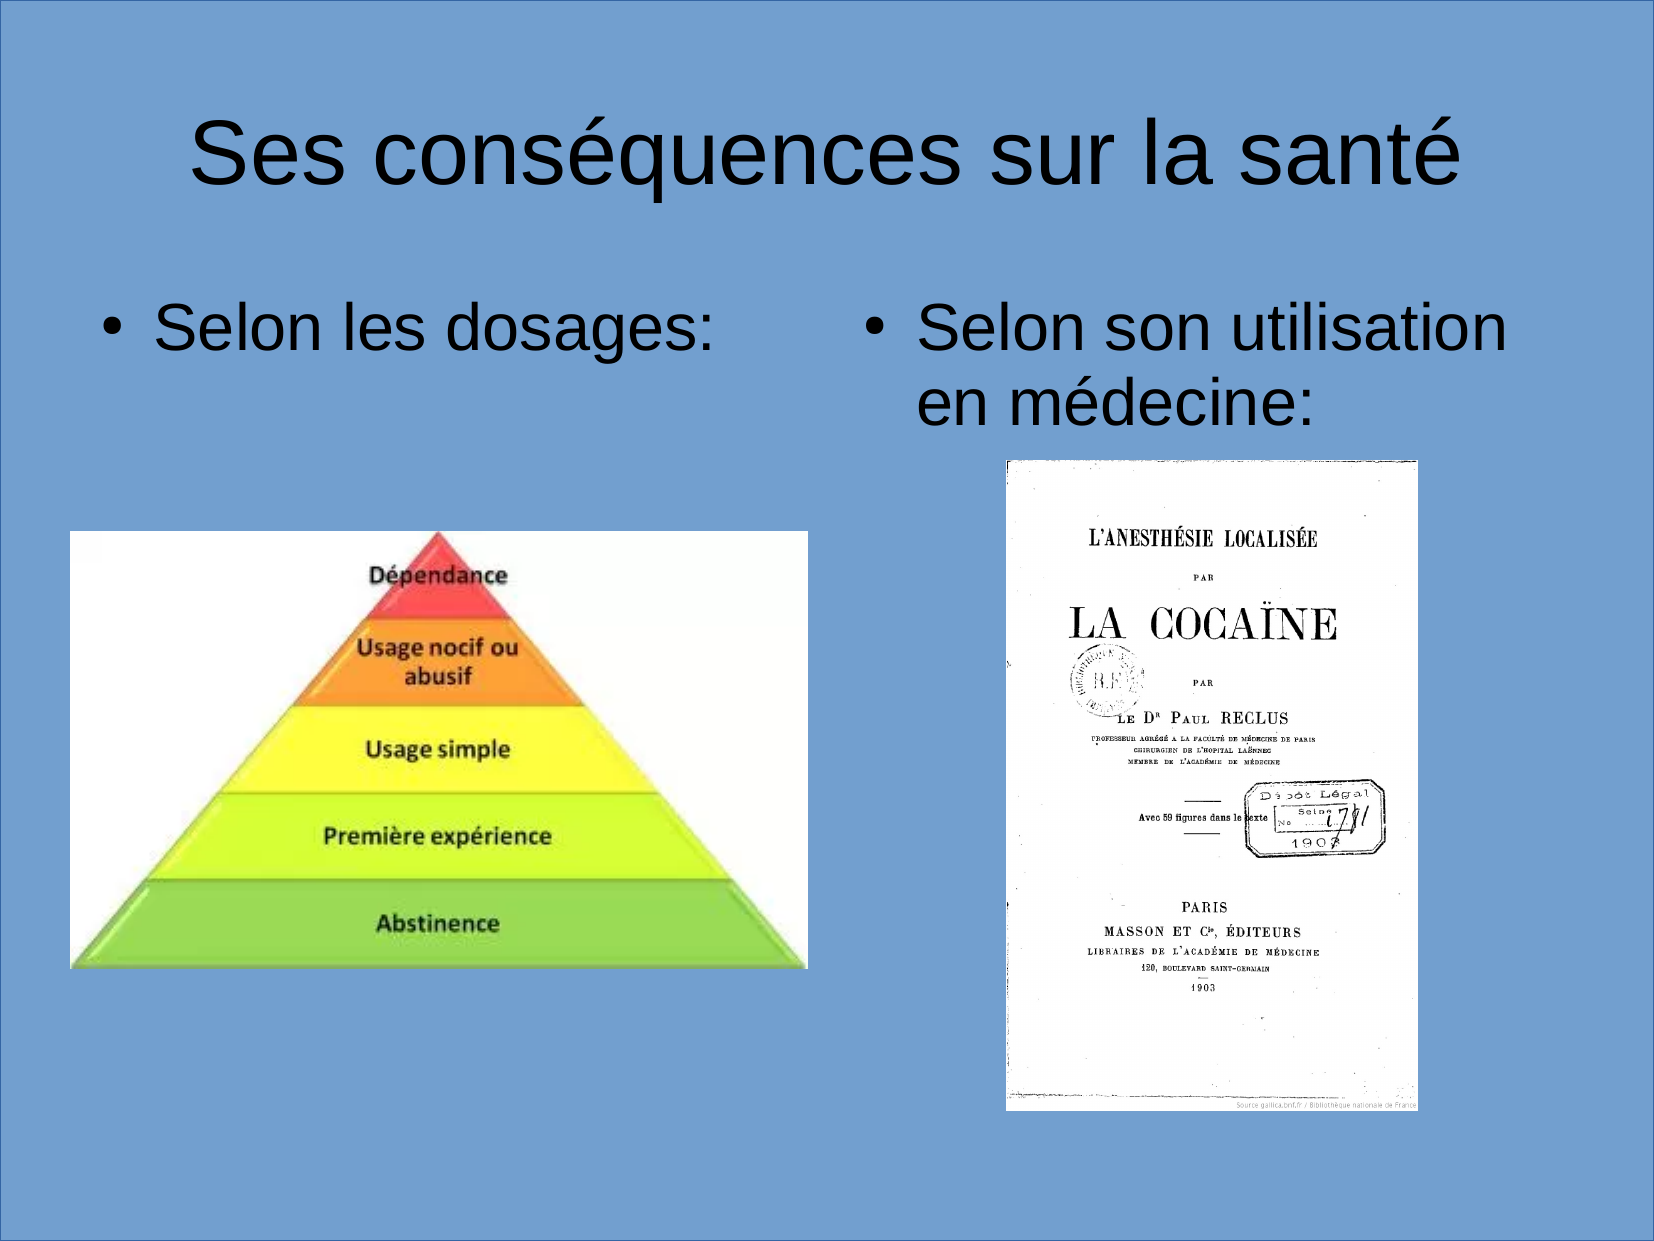

# Ses conséquences sur la santé
Selon les dosages:
Selon son utilisation en médecine: